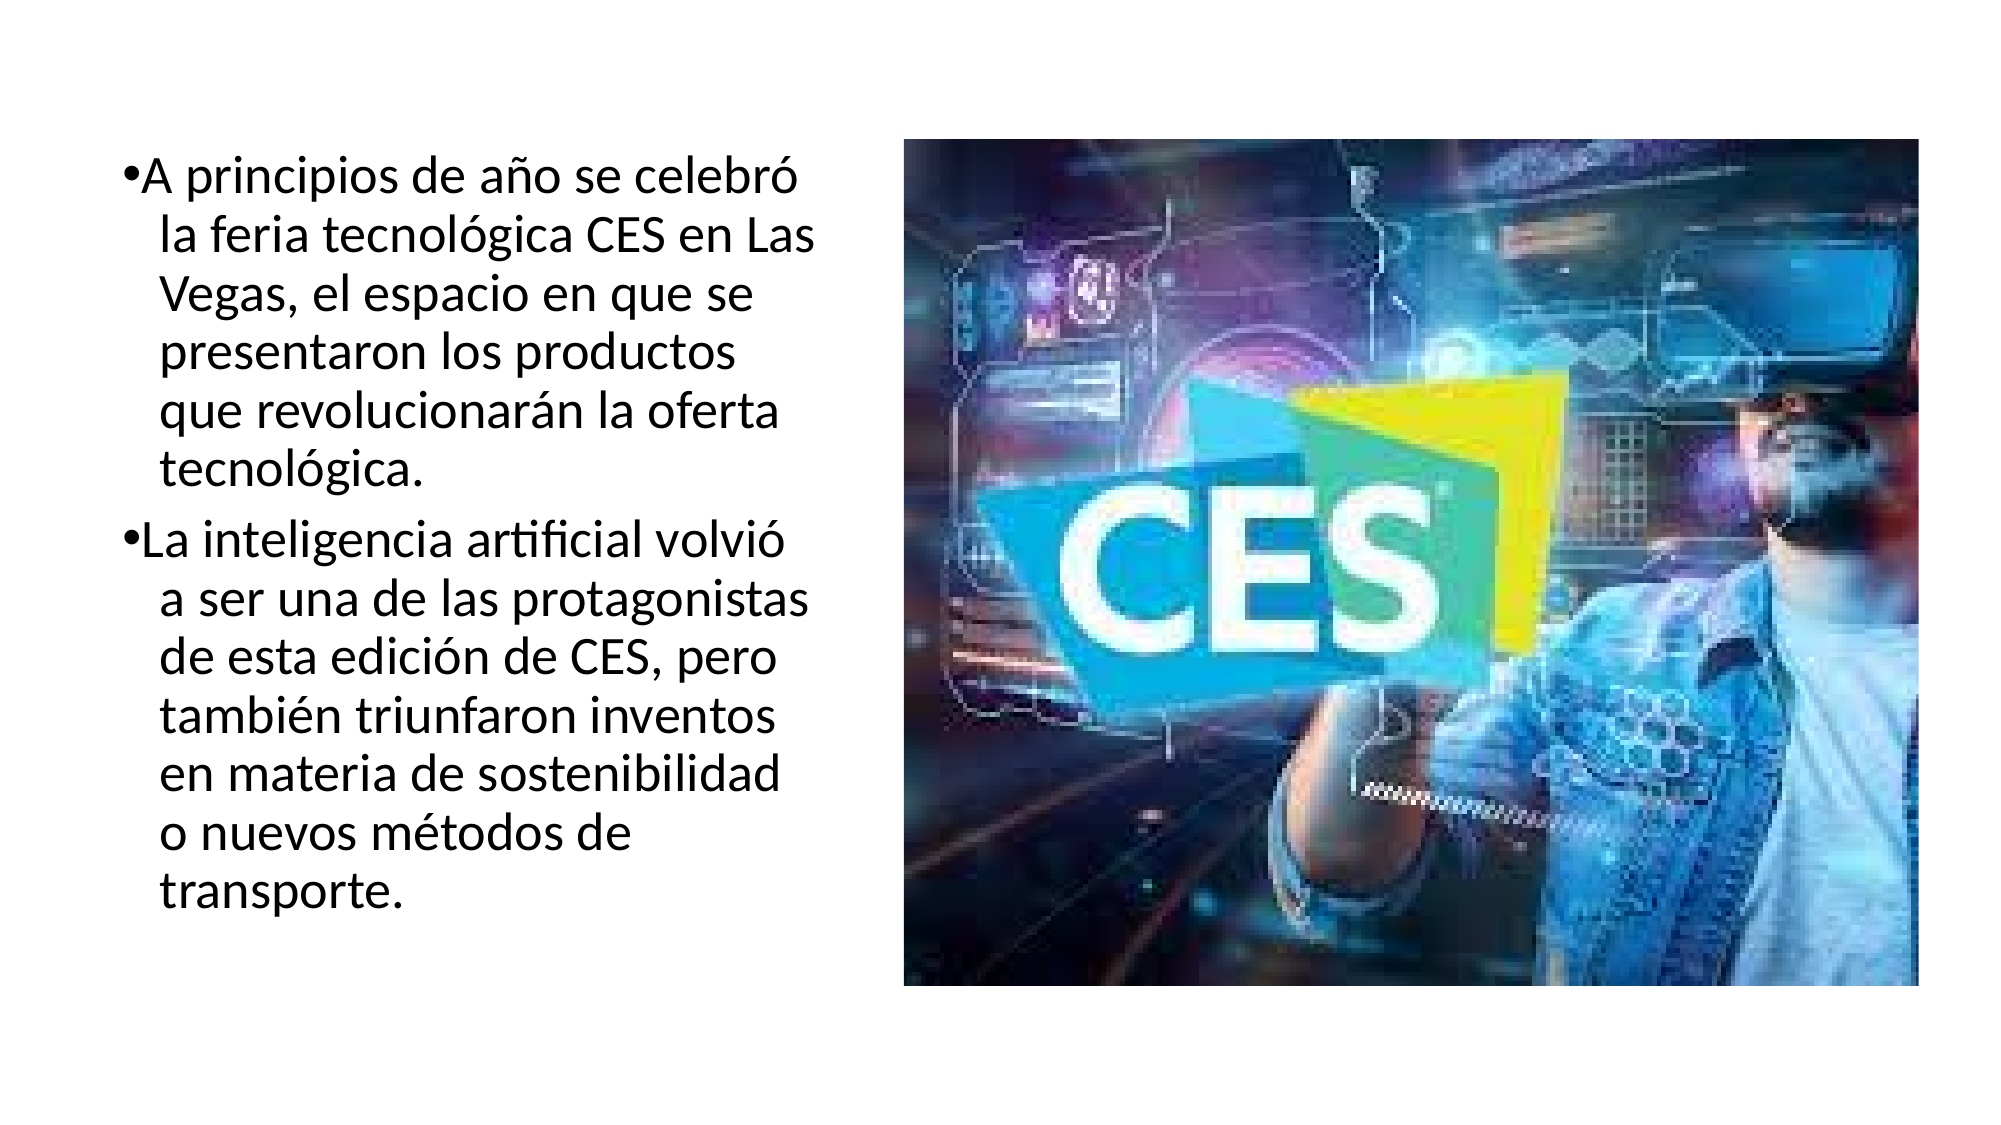

A principios de año se celebró la feria tecnológica CES en Las Vegas, el espacio en que se presentaron los productos que revolucionarán la oferta tecnológica.
La inteligencia artificial volvió a ser una de las protagonistas de esta edición de CES, pero también triunfaron inventos en materia de sostenibilidad o nuevos métodos de transporte.